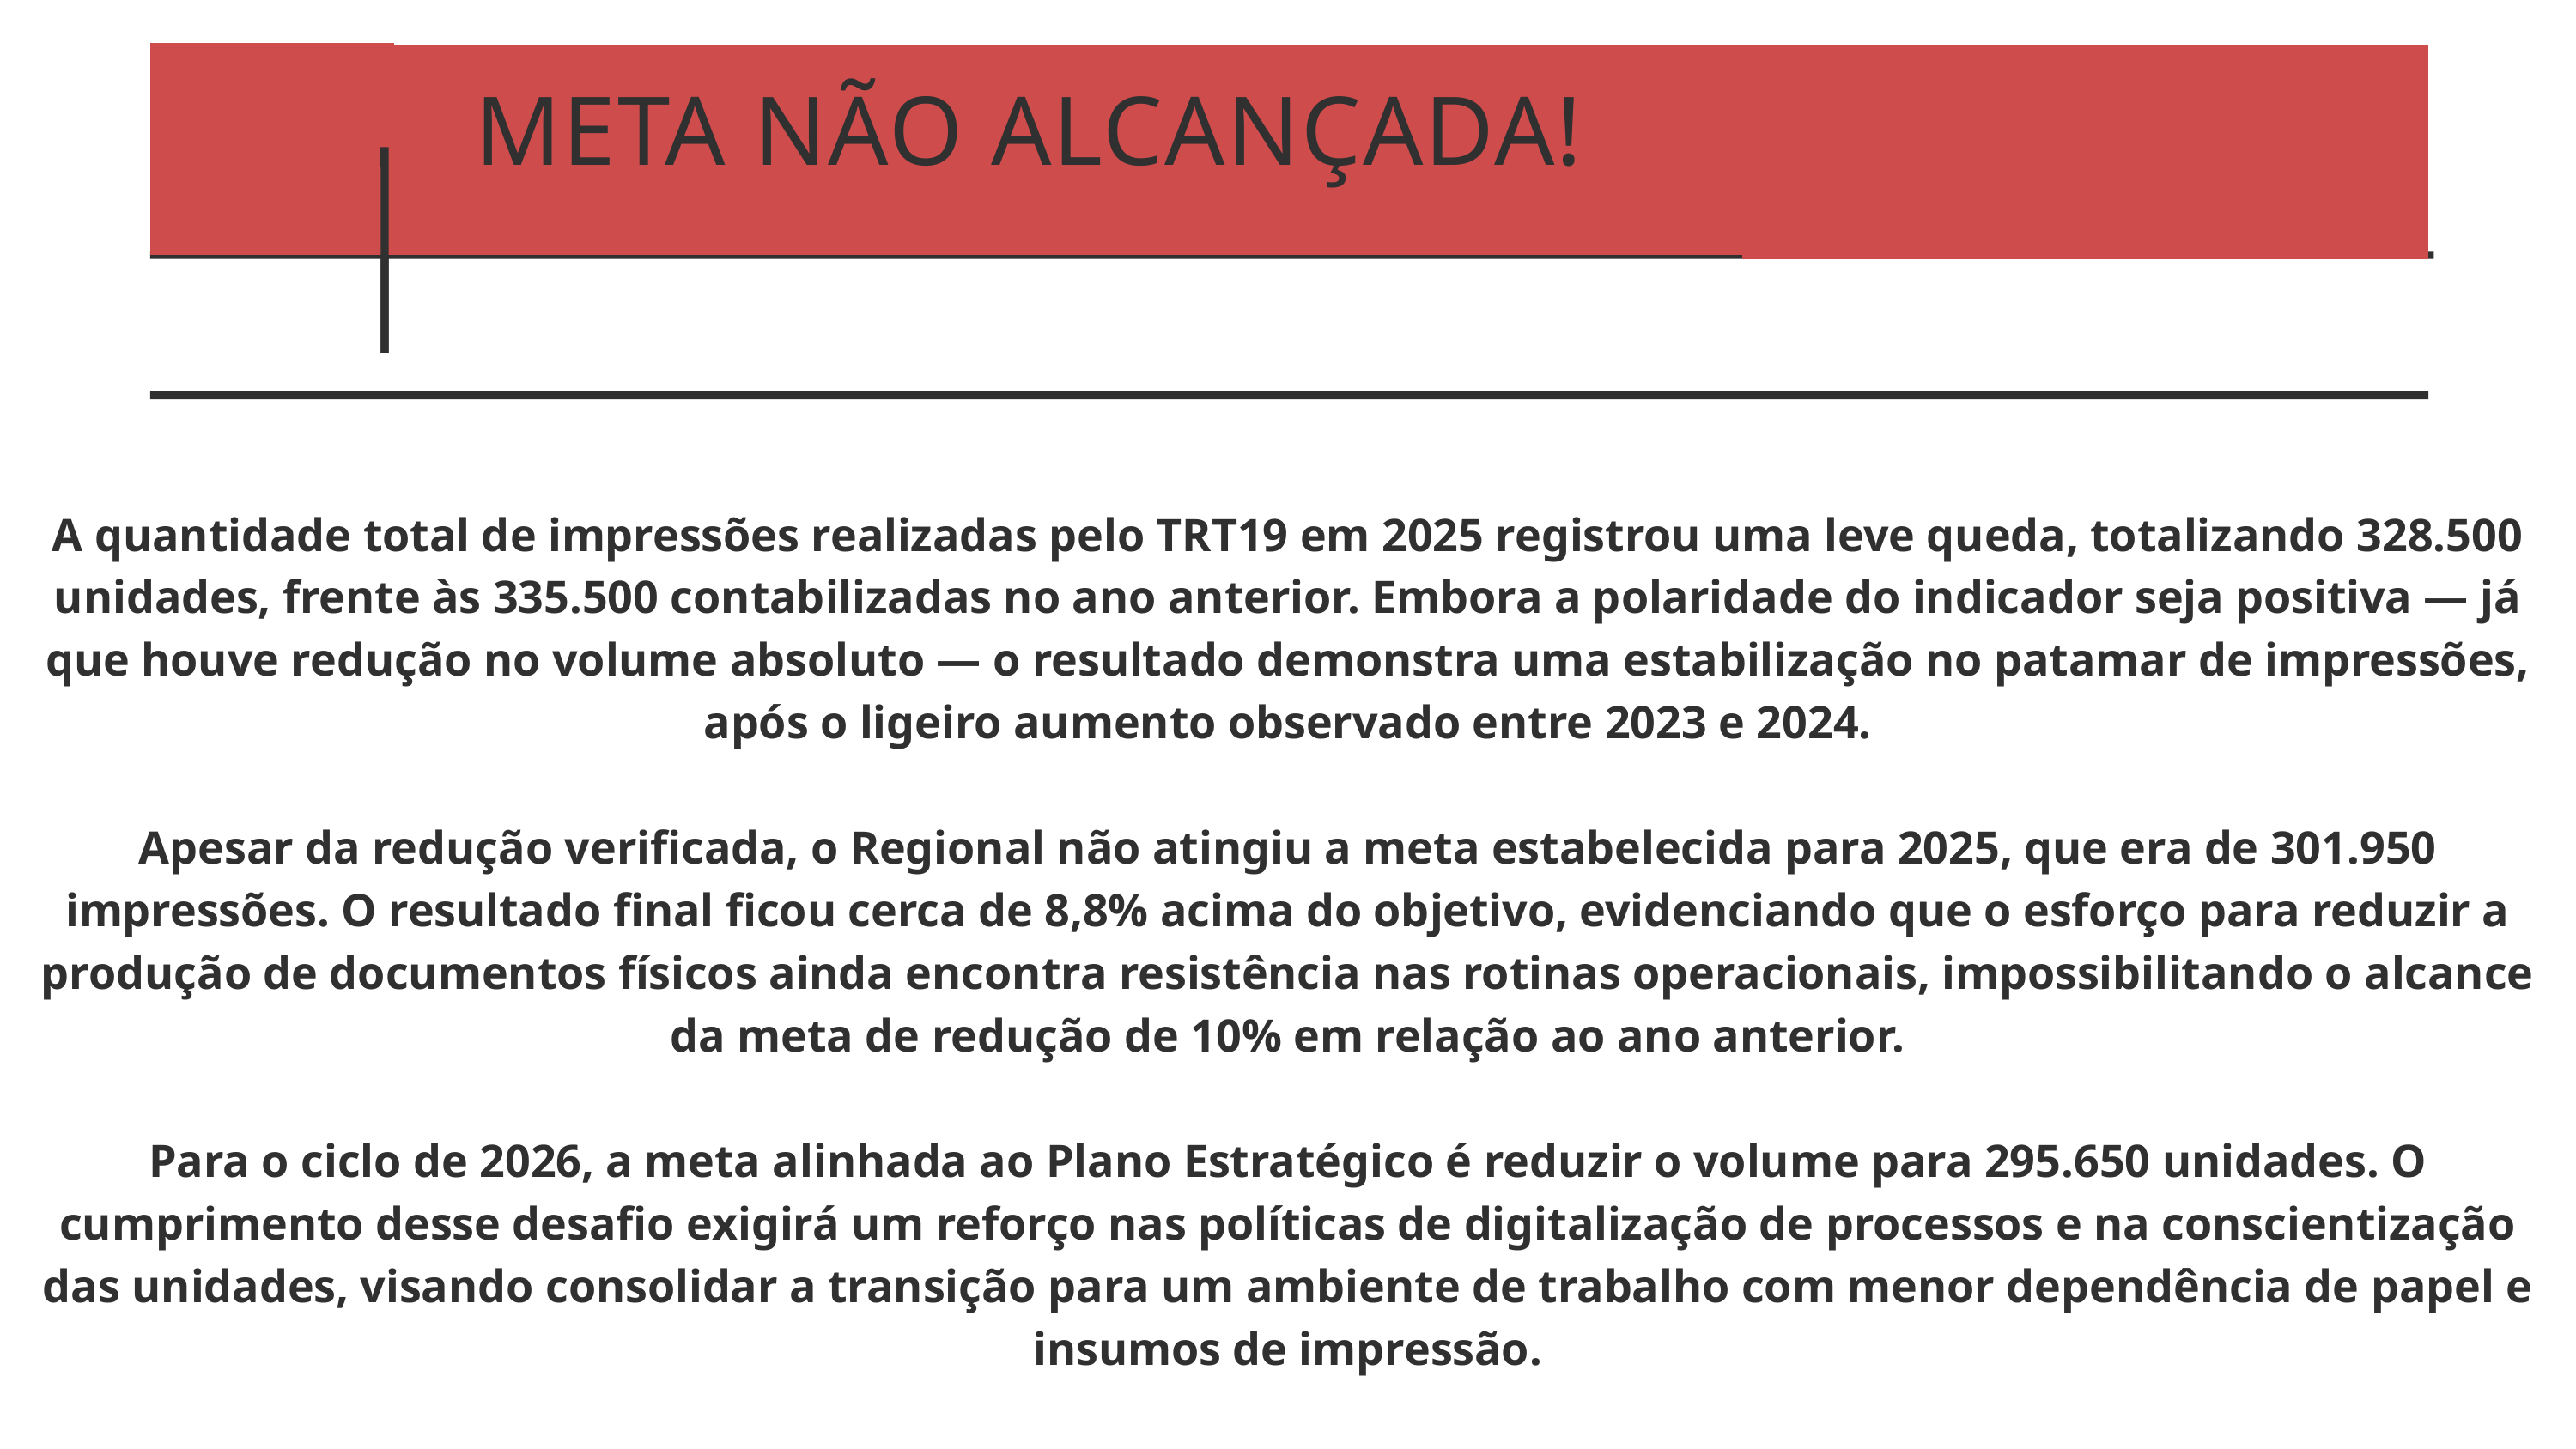

META NÃO ALCANÇADA!
A quantidade total de impressões realizadas pelo TRT19 em 2025 registrou uma leve queda, totalizando 328.500 unidades, frente às 335.500 contabilizadas no ano anterior. Embora a polaridade do indicador seja positiva — já que houve redução no volume absoluto — o resultado demonstra uma estabilização no patamar de impressões, após o ligeiro aumento observado entre 2023 e 2024.
Apesar da redução verificada, o Regional não atingiu a meta estabelecida para 2025, que era de 301.950 impressões. O resultado final ficou cerca de 8,8% acima do objetivo, evidenciando que o esforço para reduzir a produção de documentos físicos ainda encontra resistência nas rotinas operacionais, impossibilitando o alcance da meta de redução de 10% em relação ao ano anterior.
Para o ciclo de 2026, a meta alinhada ao Plano Estratégico é reduzir o volume para 295.650 unidades. O cumprimento desse desafio exigirá um reforço nas políticas de digitalização de processos e na conscientização das unidades, visando consolidar a transição para um ambiente de trabalho com menor dependência de papel e insumos de impressão.